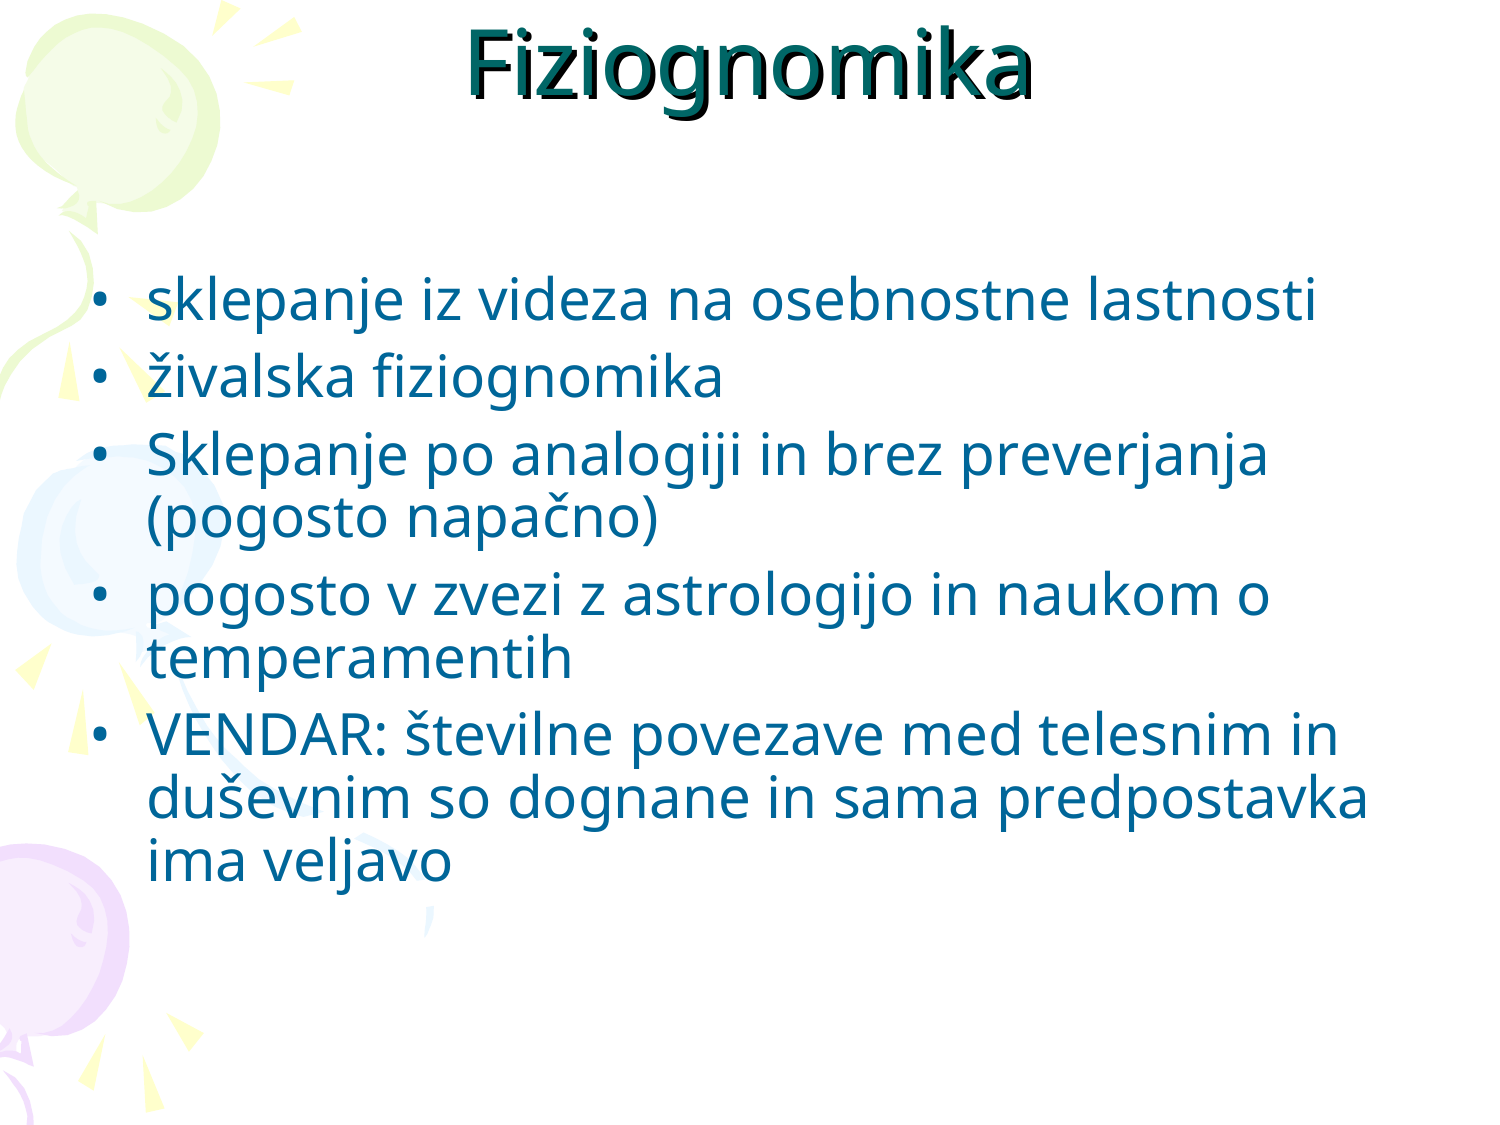

# Fiziognomika
sklepanje iz videza na osebnostne lastnosti
živalska fiziognomika
Sklepanje po analogiji in brez preverjanja (pogosto napačno)
pogosto v zvezi z astrologijo in naukom o temperamentih
VENDAR: številne povezave med telesnim in duševnim so dognane in sama predpostavka ima veljavo